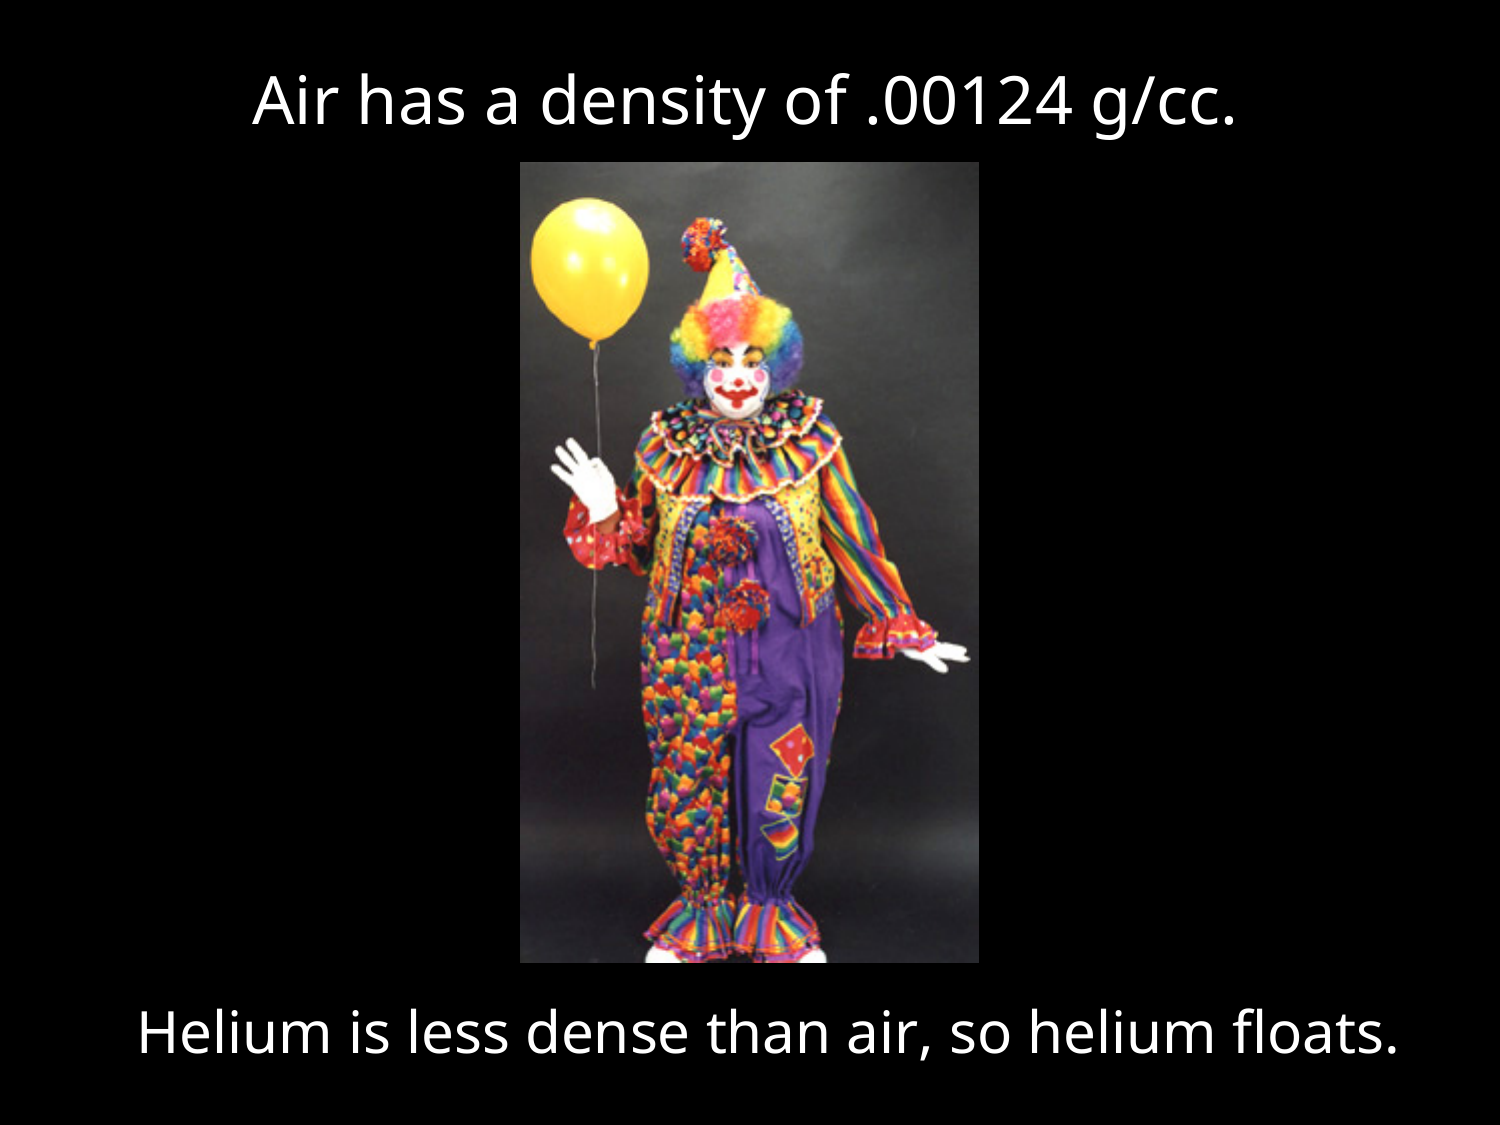

Air has a density of .00124 g/cc.
Helium is less dense than air, so helium floats.